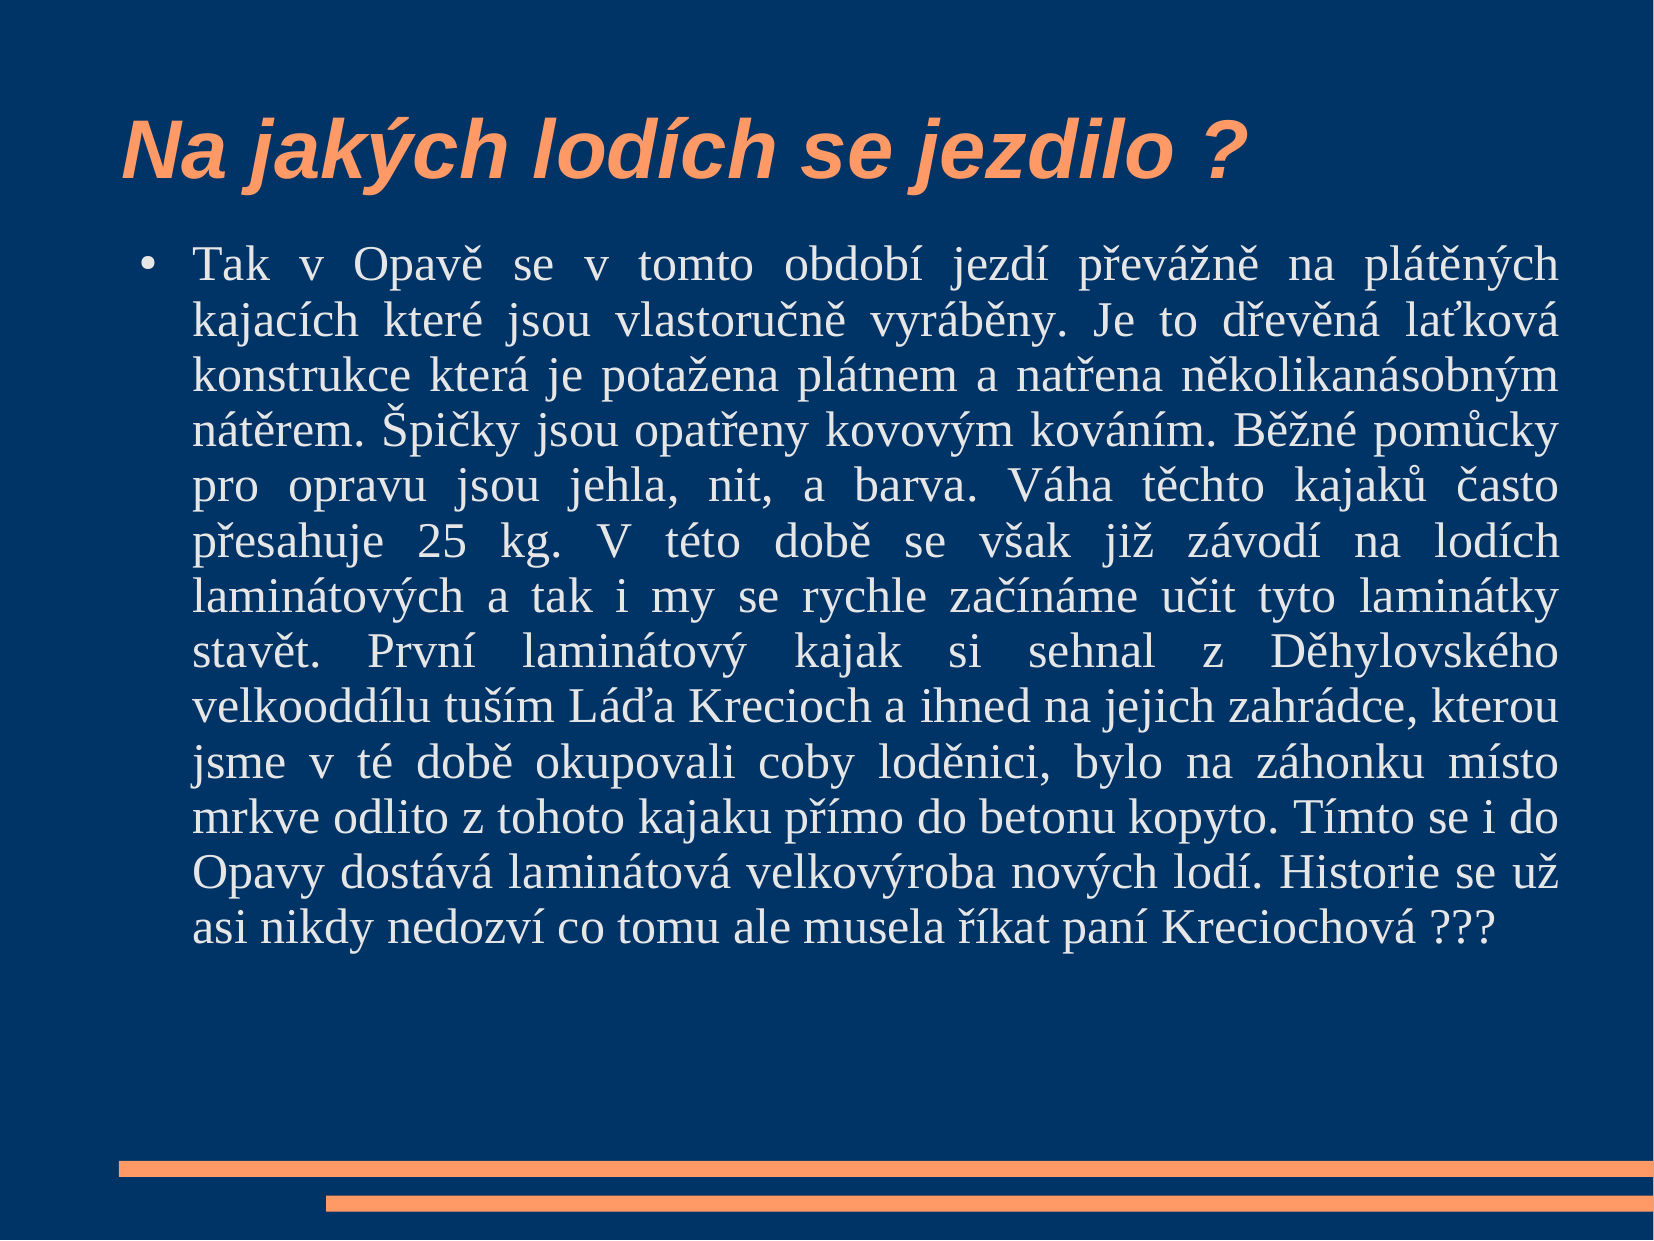

# Na jakých lodích se jezdilo ?
Tak v Opavě se v tomto období jezdí převážně na plátěných kajacích které jsou vlastoručně vyráběny. Je to dřevěná laťková konstrukce která je potažena plátnem a natřena několikanásobným nátěrem. Špičky jsou opatřeny kovovým kováním. Běžné pomůcky pro opravu jsou jehla, nit, a barva. Váha těchto kajaků často přesahuje 25 kg. V této době se však již závodí na lodích laminátových a tak i my se rychle začínáme učit tyto laminátky stavět. První laminátový kajak si sehnal z Děhylovského velkooddílu tuším Láďa Krecioch a ihned na jejich zahrádce, kterou jsme v té době okupovali coby loděnici, bylo na záhonku místo mrkve odlito z tohoto kajaku přímo do betonu kopyto. Tímto se i do Opavy dostává laminátová velkovýroba nových lodí. Historie se už asi nikdy nedozví co tomu ale musela říkat paní Kreciochová ???